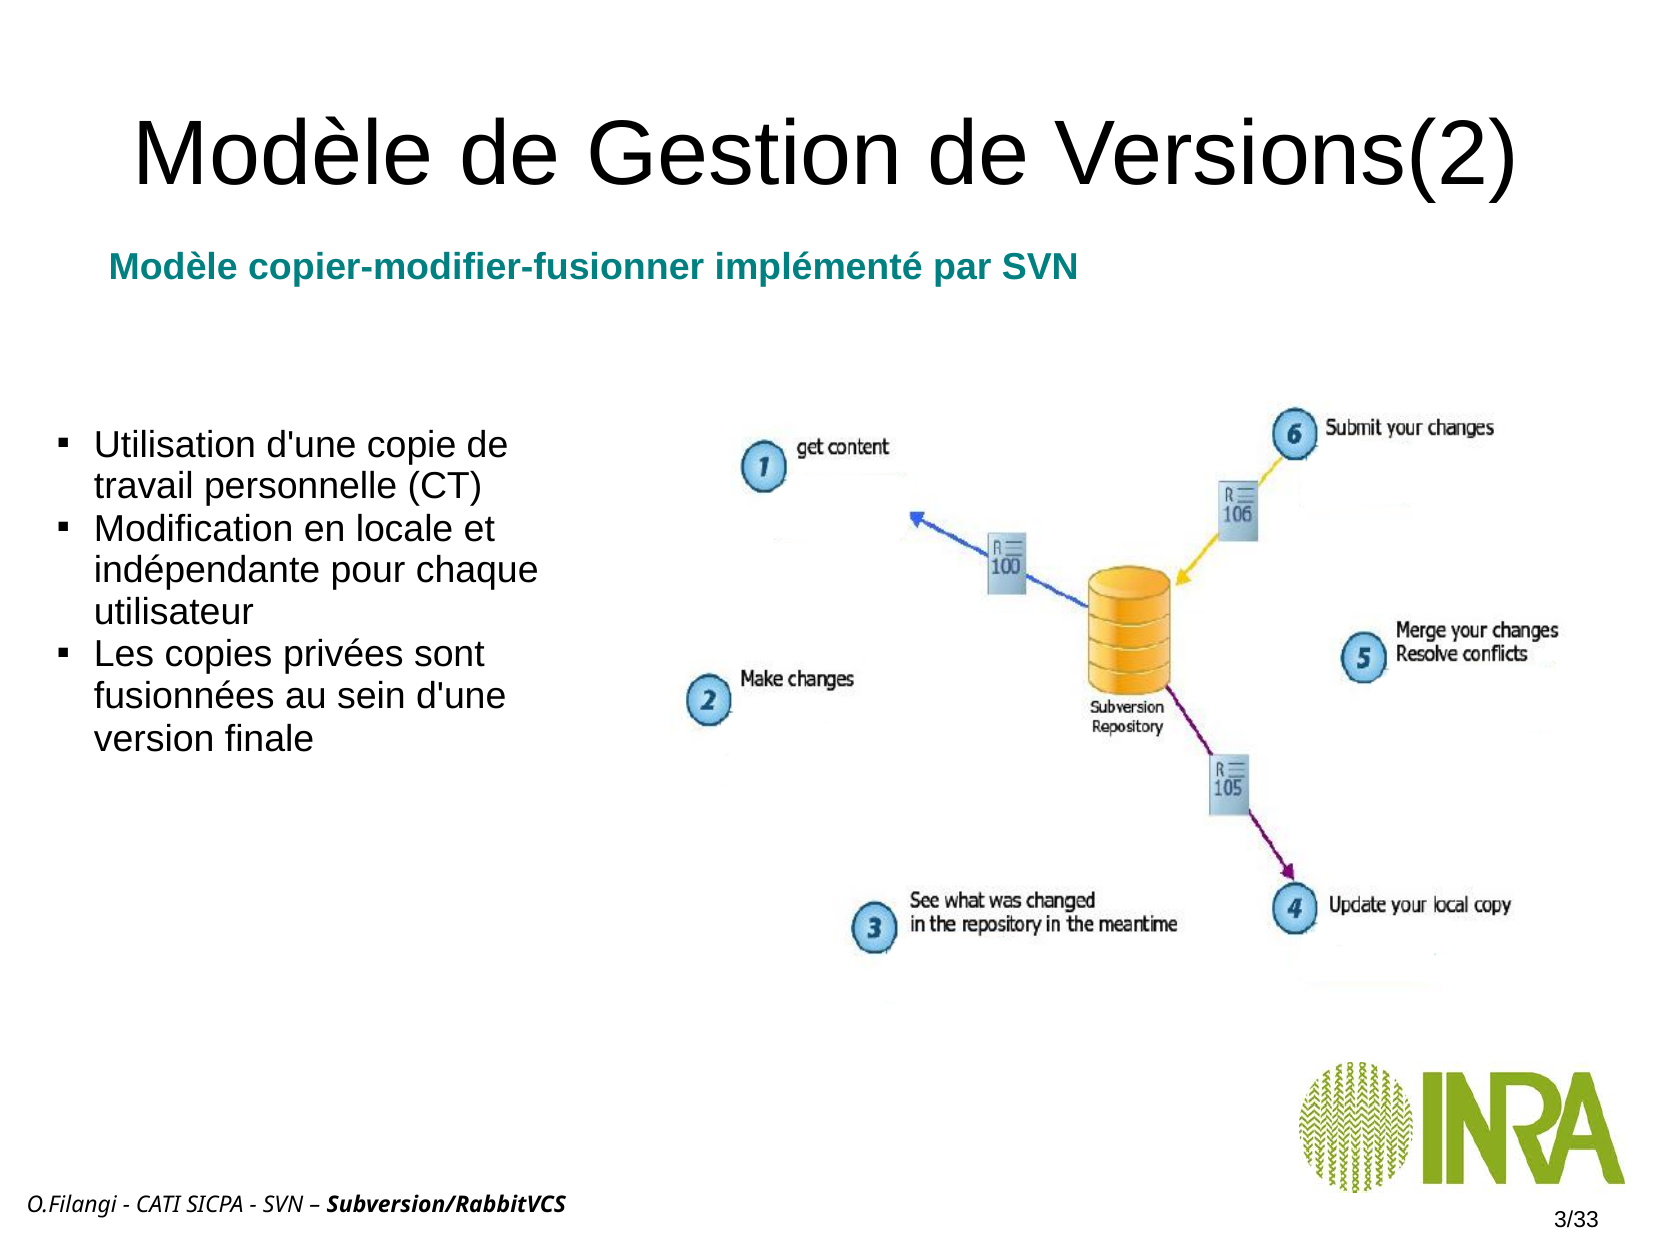

# Modèle de Gestion de Versions(2)
Modèle copier-modifier-fusionner implémenté par SVN
Utilisation d'une copie de travail personnelle (CT)
Modification en locale et indépendante pour chaque utilisateur
Les copies privées sont fusionnées au sein d'une version finale
 O.Filangi - CATI SICPA - SVN – Subversion/RabbitVCS